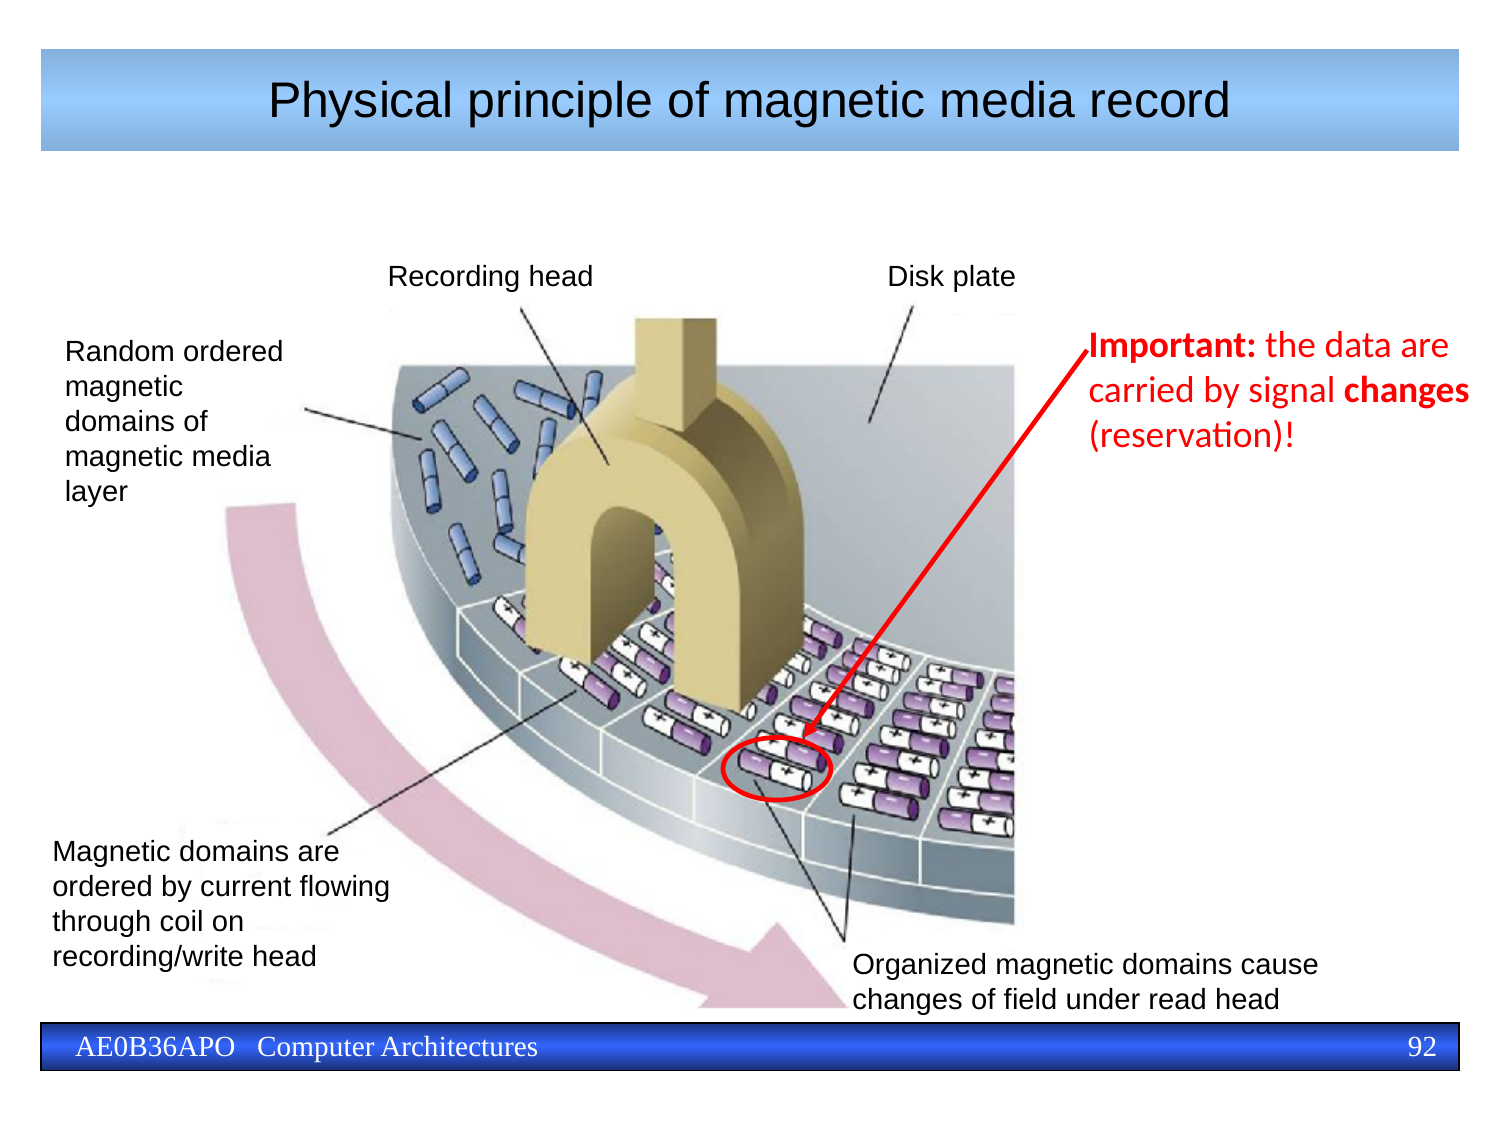

# Physical principle of magnetic media record
Recording head
Disk plate
Important: the data are carried by signal changes (reservation)!
Random ordered magnetic domains of magnetic media layer
Magnetic domains are ordered by current flowing through coil on recording/write head
Organized magnetic domains cause changes of field under read head
AE0B36APO Computer Architectures
92